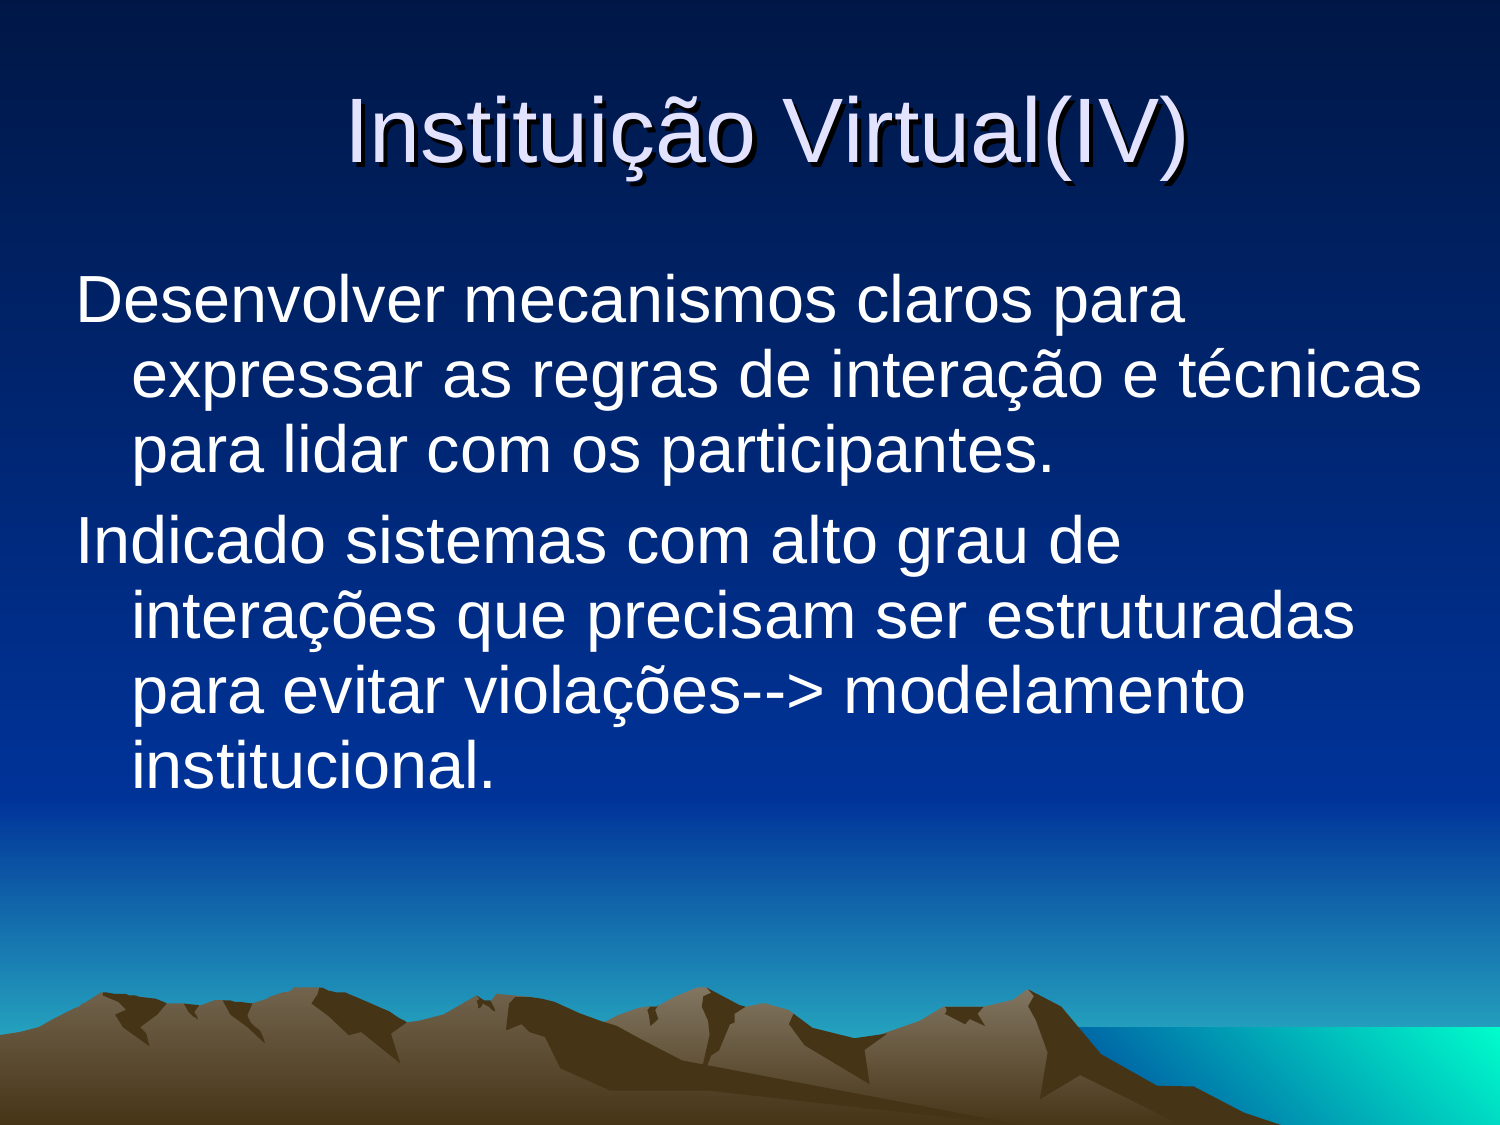

# Instituição Virtual(IV)
Desenvolver mecanismos claros para expressar as regras de interação e técnicas para lidar com os participantes.
Indicado sistemas com alto grau de interações que precisam ser estruturadas para evitar violações--> modelamento institucional.